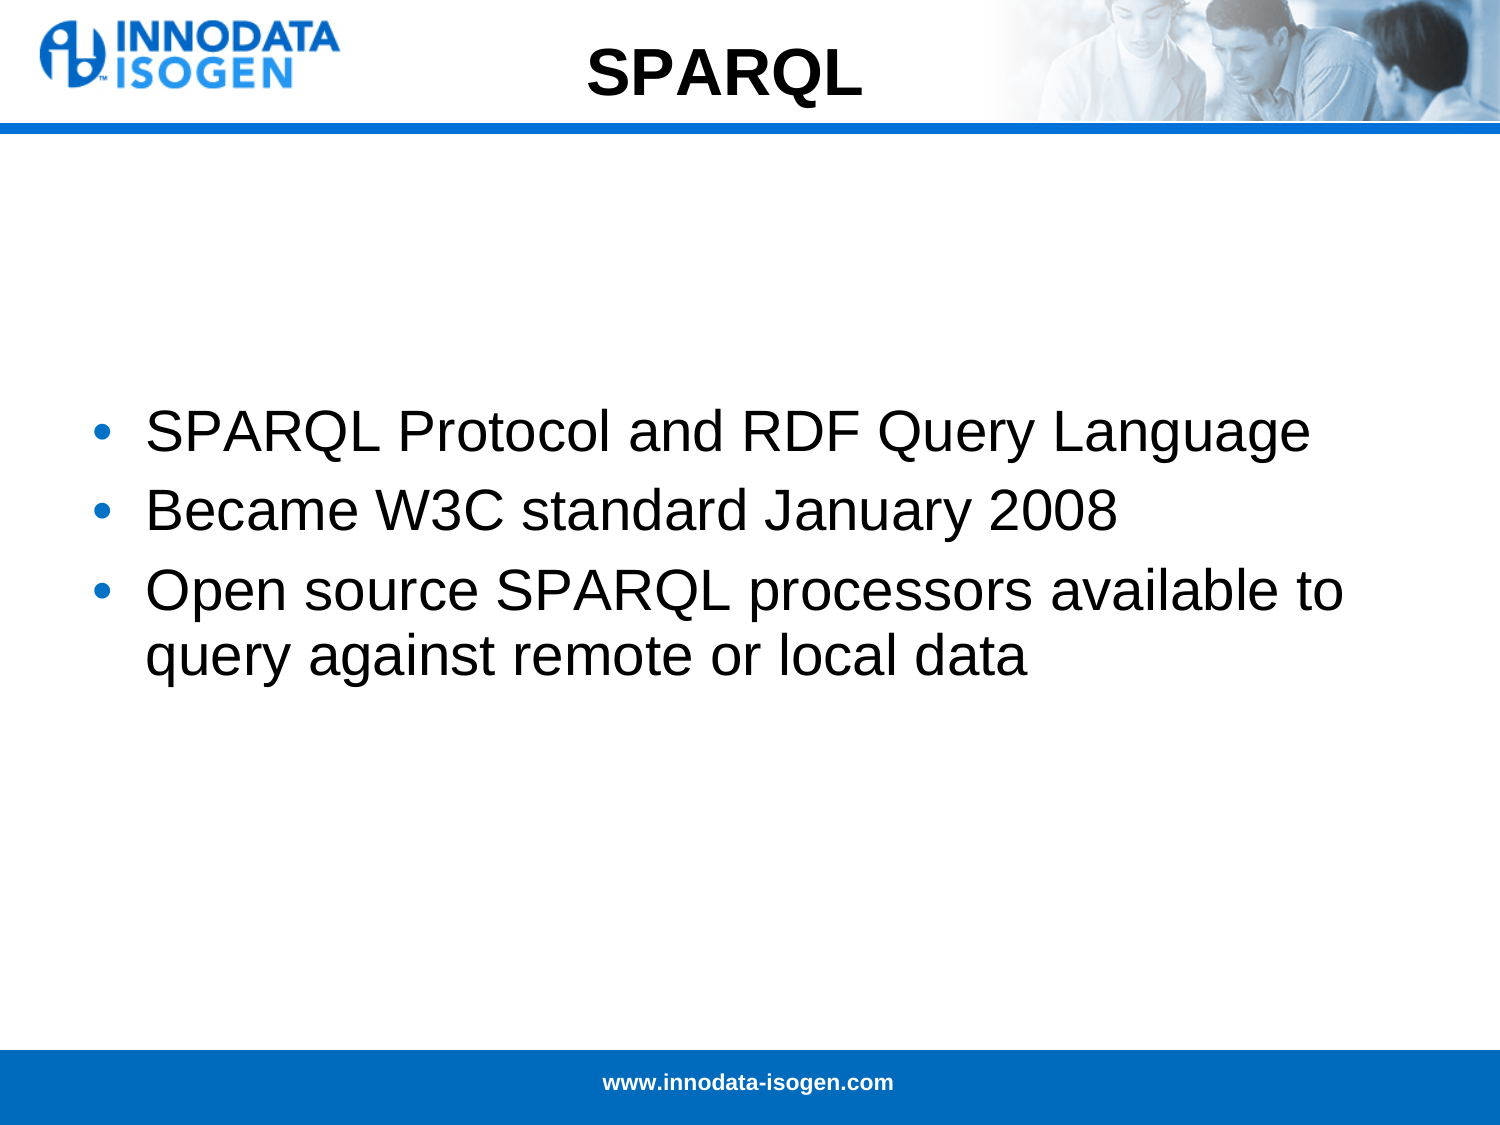

# SPARQL
SPARQL Protocol and RDF Query Language
Became W3C standard January 2008
Open source SPARQL processors available to query against remote or local data